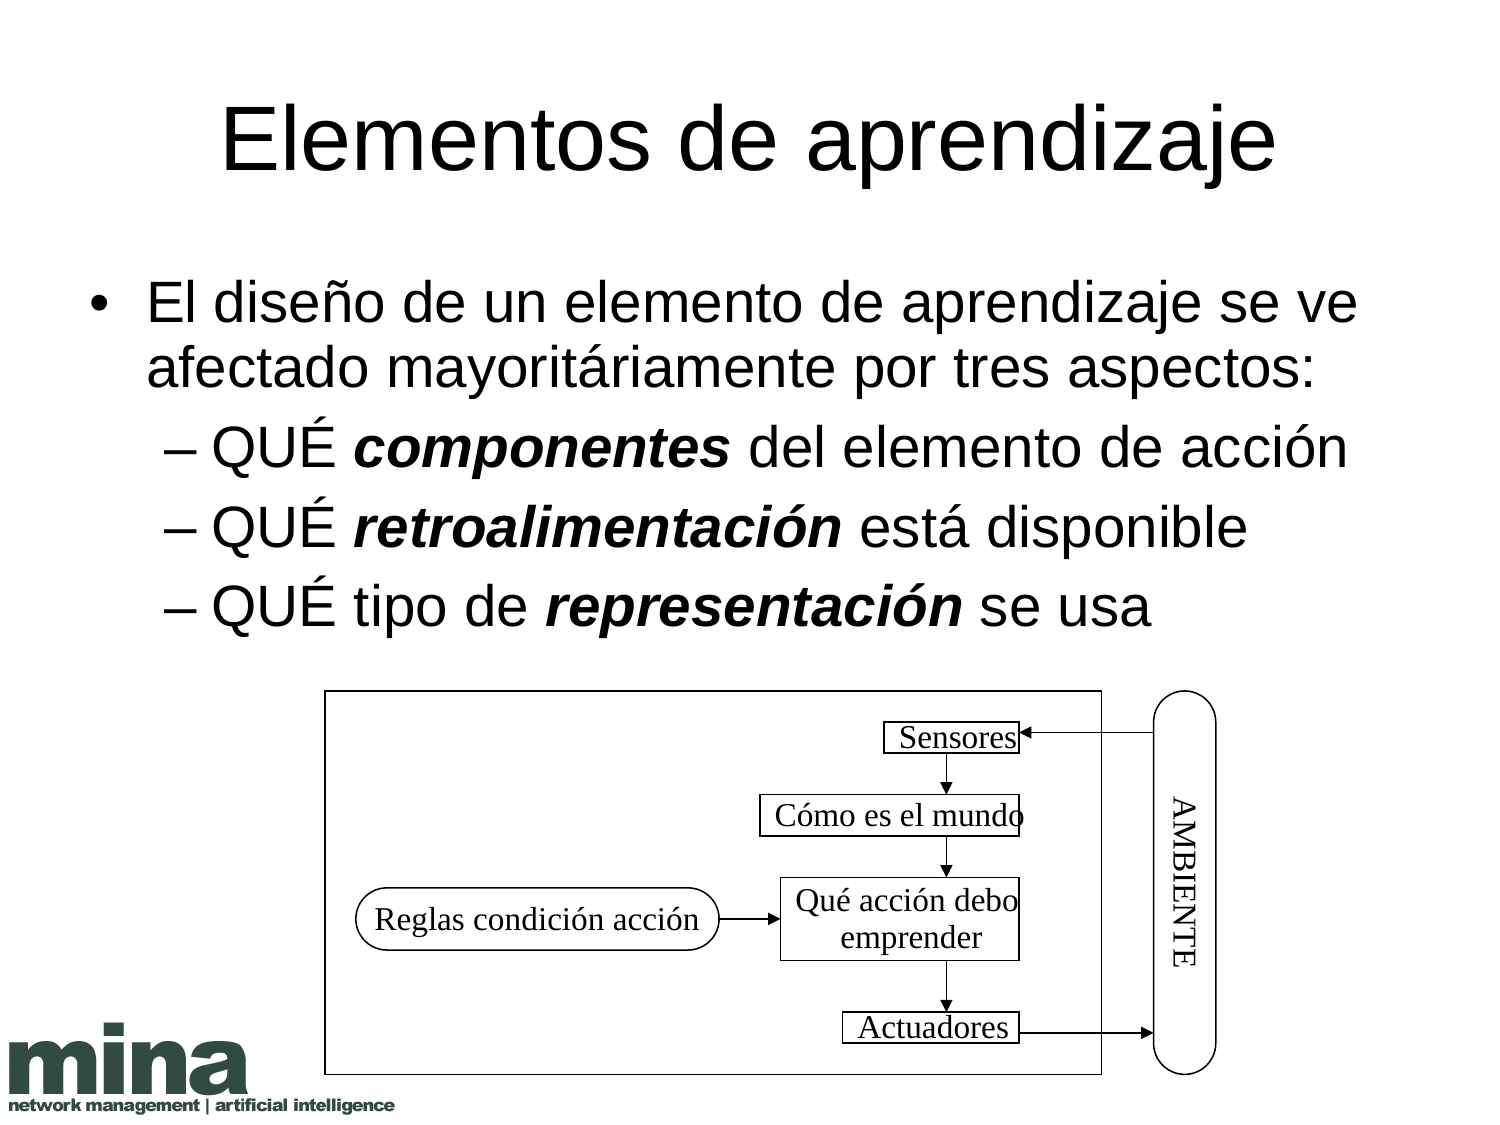

# Elementos de aprendizaje
El diseño de un elemento de aprendizaje se ve afectado mayoritáriamente por tres aspectos:
QUÉ componentes del elemento de acción
QUÉ retroalimentación está disponible
QUÉ tipo de representación se usa
Sensores
Cómo es el mundo
AMBIENTE
Qué acción debo
emprender
Reglas condición acción
Actuadores